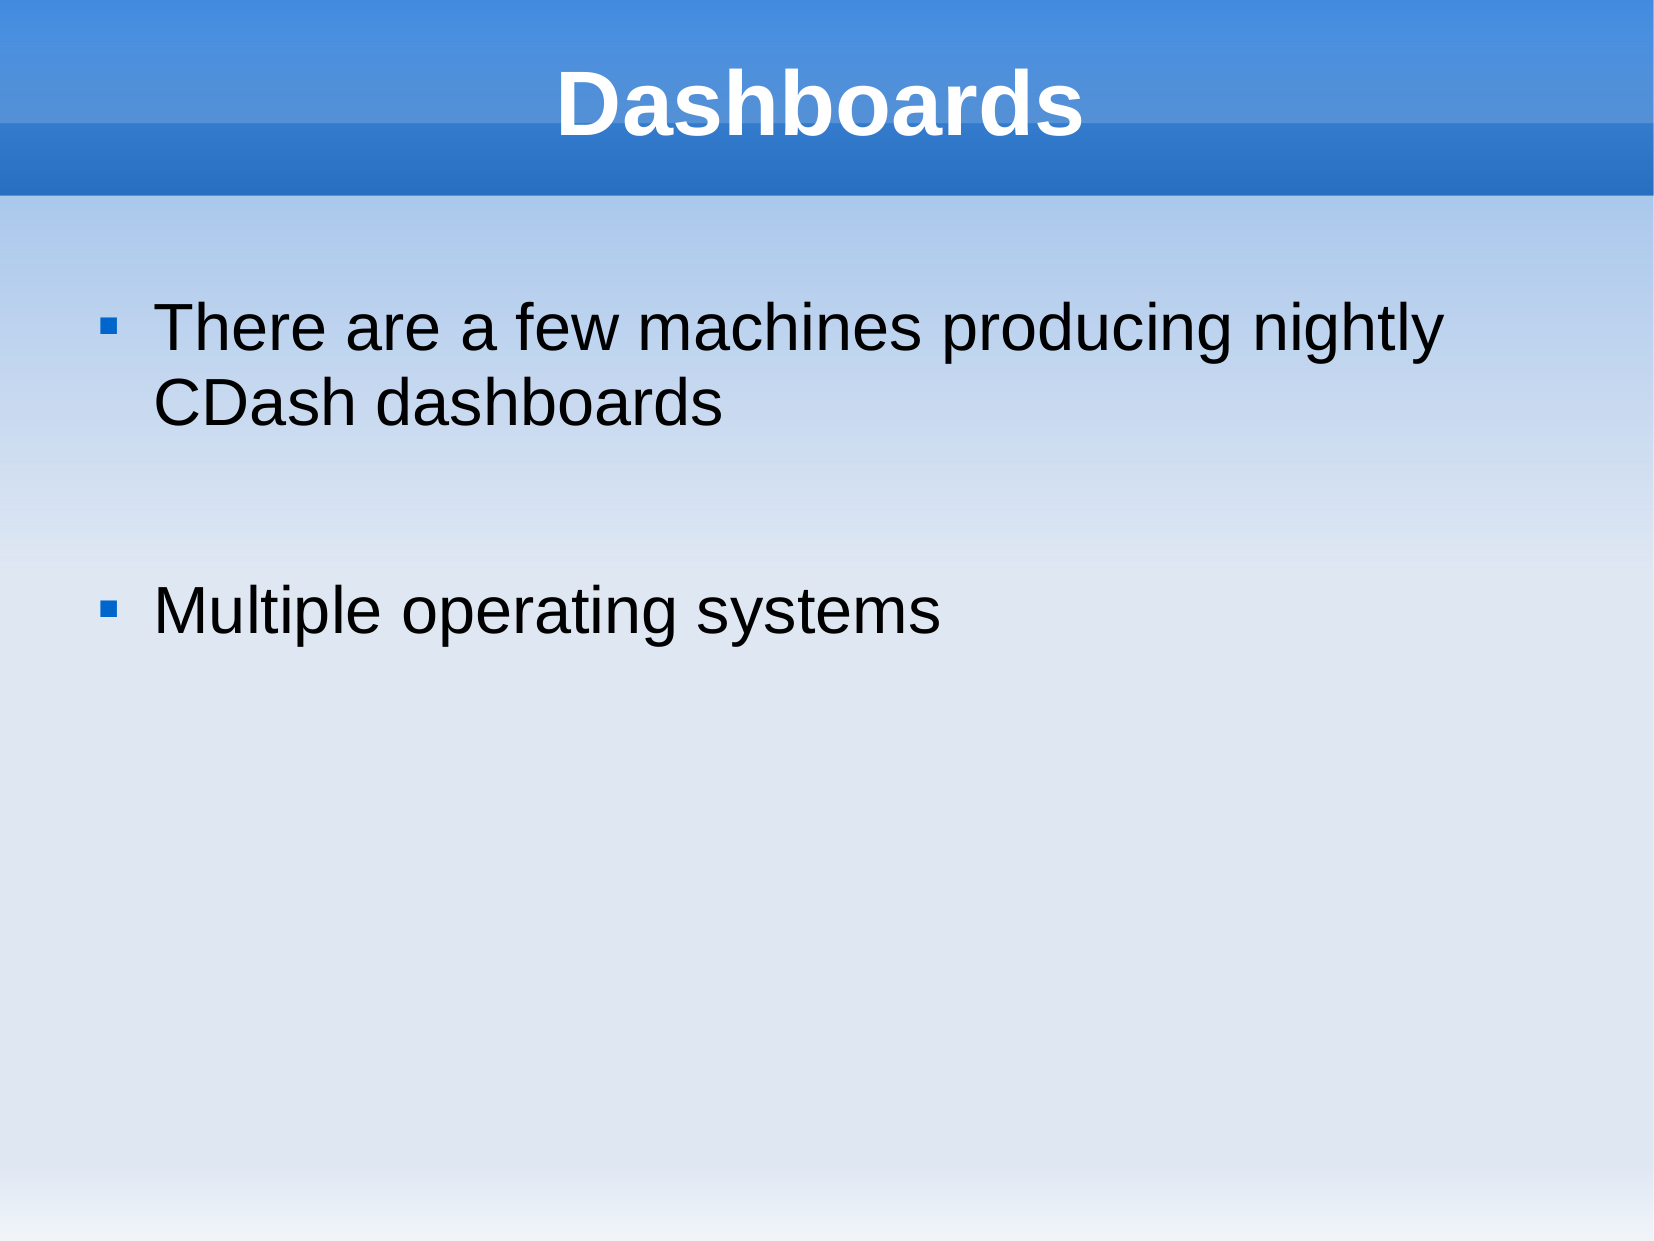

# Dashboards
There are a few machines producing nightly CDash dashboards
Multiple operating systems